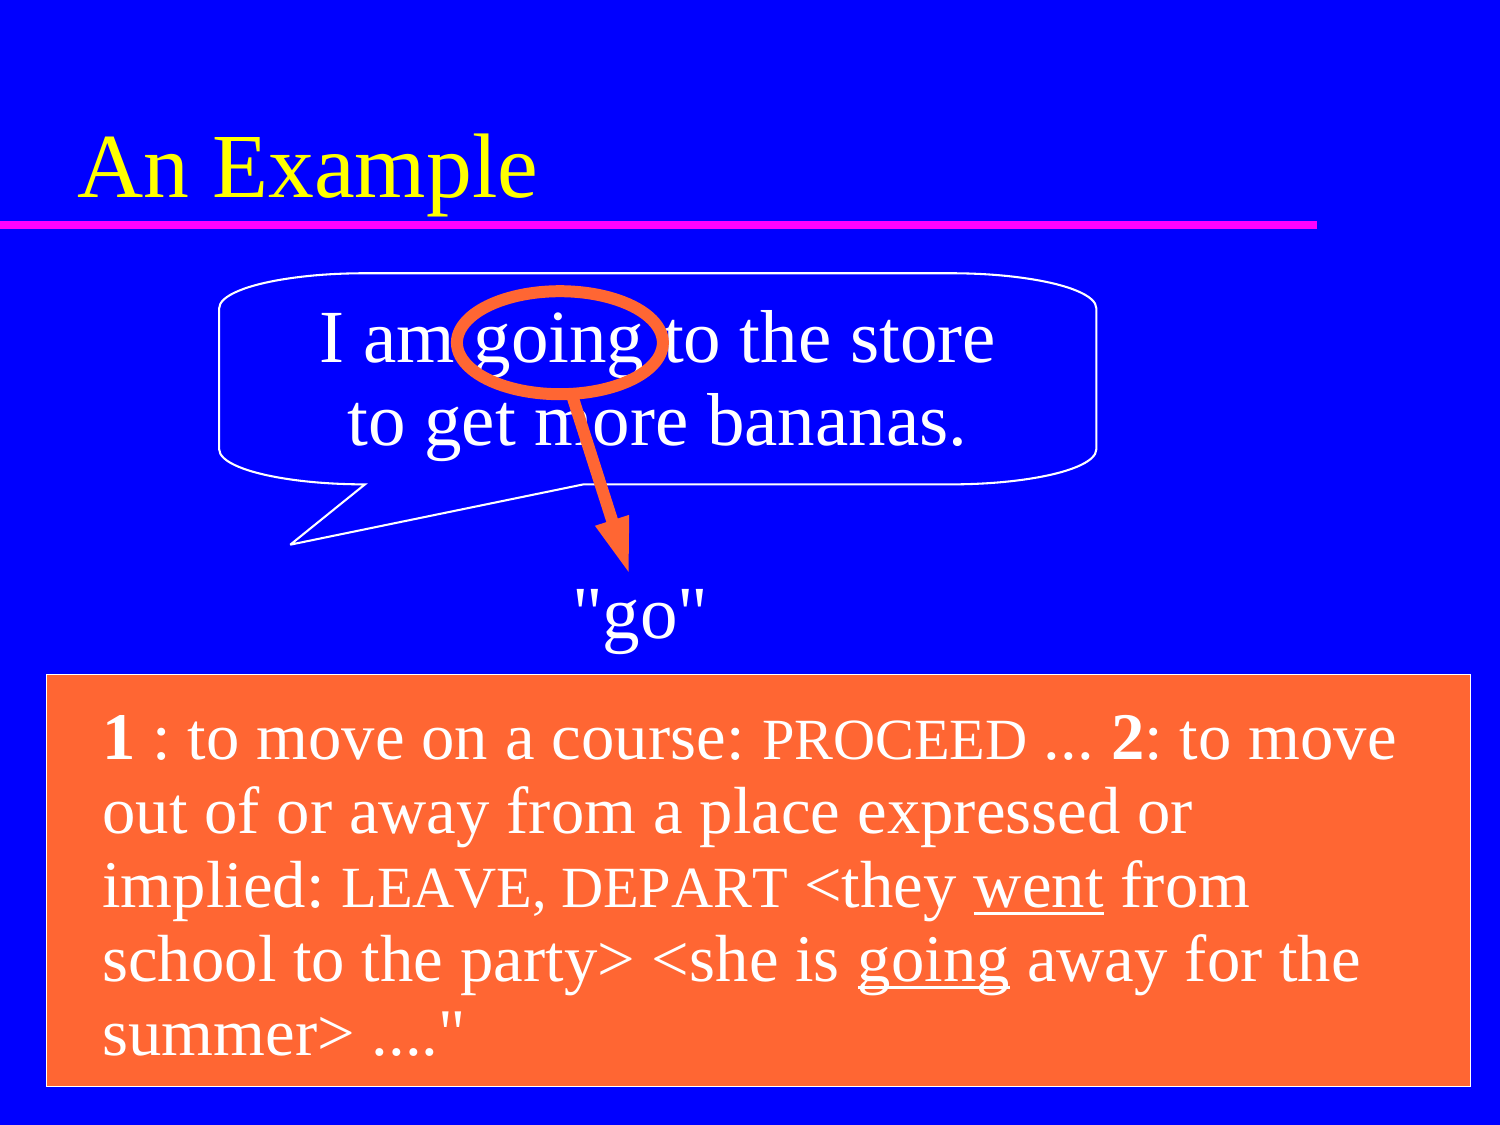

# An Example
I am going to the store
to get more bananas.
"go"
1 : to move on a course: PROCEED ... 2: to move out of or away from a place expressed or implied: LEAVE, DEPART <they went from school to the party> <she is going away for the summer> ...."